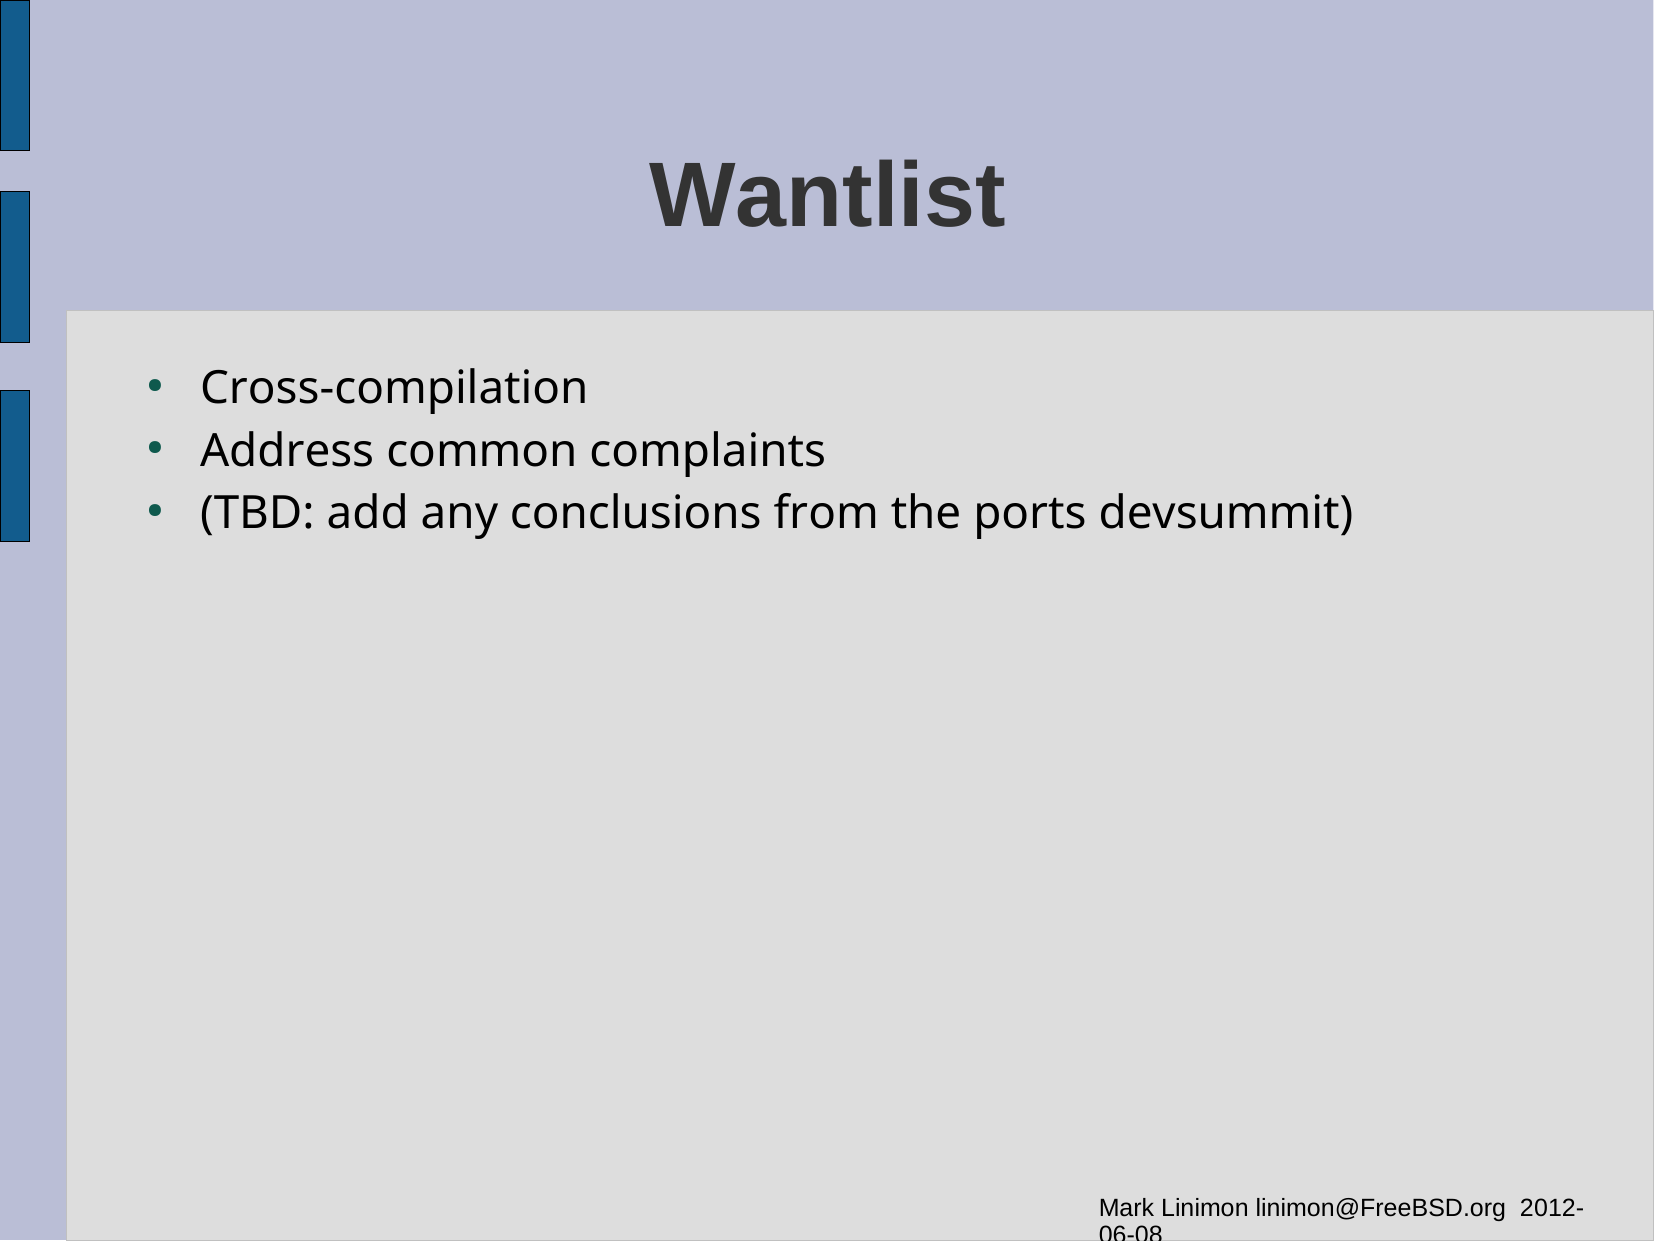

# Wantlist
Cross-compilation
Address common complaints
(TBD: add any conclusions from the ports devsummit)
Mark Linimon linimon@FreeBSD.org 2012-06-08